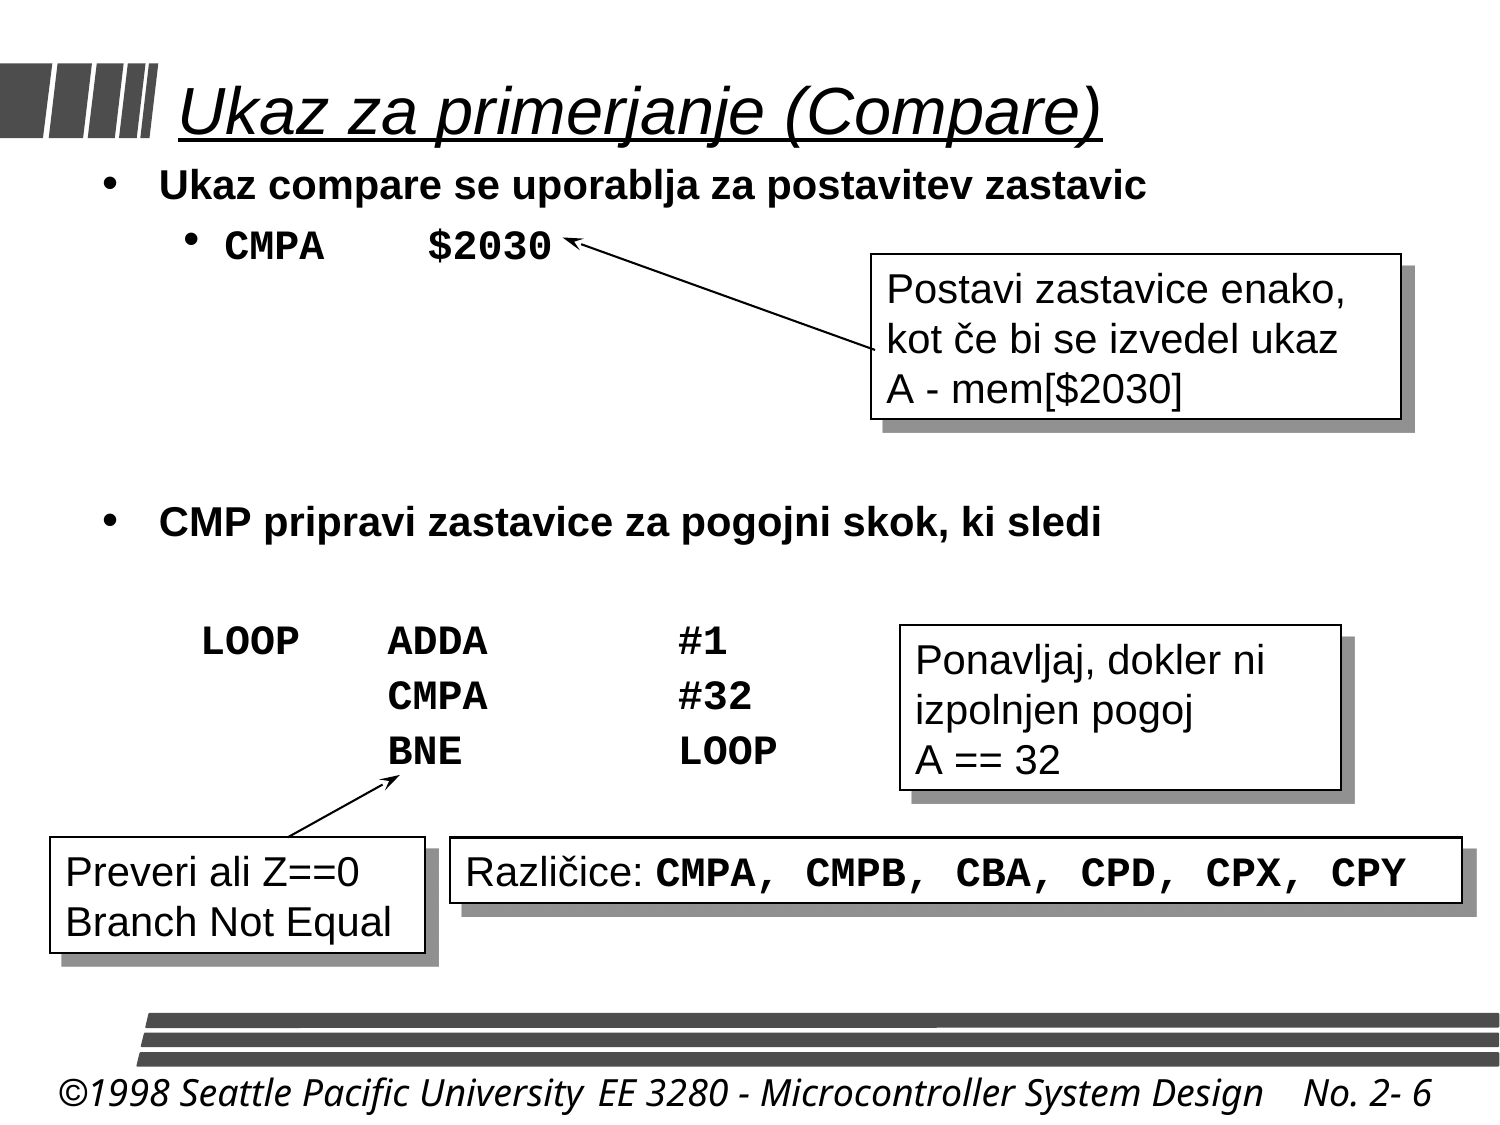

# Ukaz za primerjanje (Compare)
Ukaz compare se uporablja za postavitev zastavic
CMPA	 $2030
Postavi zastavice enako, kot če bi se izvedel ukaz
A - mem[$2030]
CMP pripravi zastavice za pogojni skok, ki sledi
LOOP	ADDA	#1
	CMPA	#32
	BNE	LOOP
Ponavljaj, dokler ni izpolnjen pogoj
A == 32
Preveri ali Z==0
Branch Not Equal
Različice: CMPA, CMPB, CBA, CPD, CPX, CPY